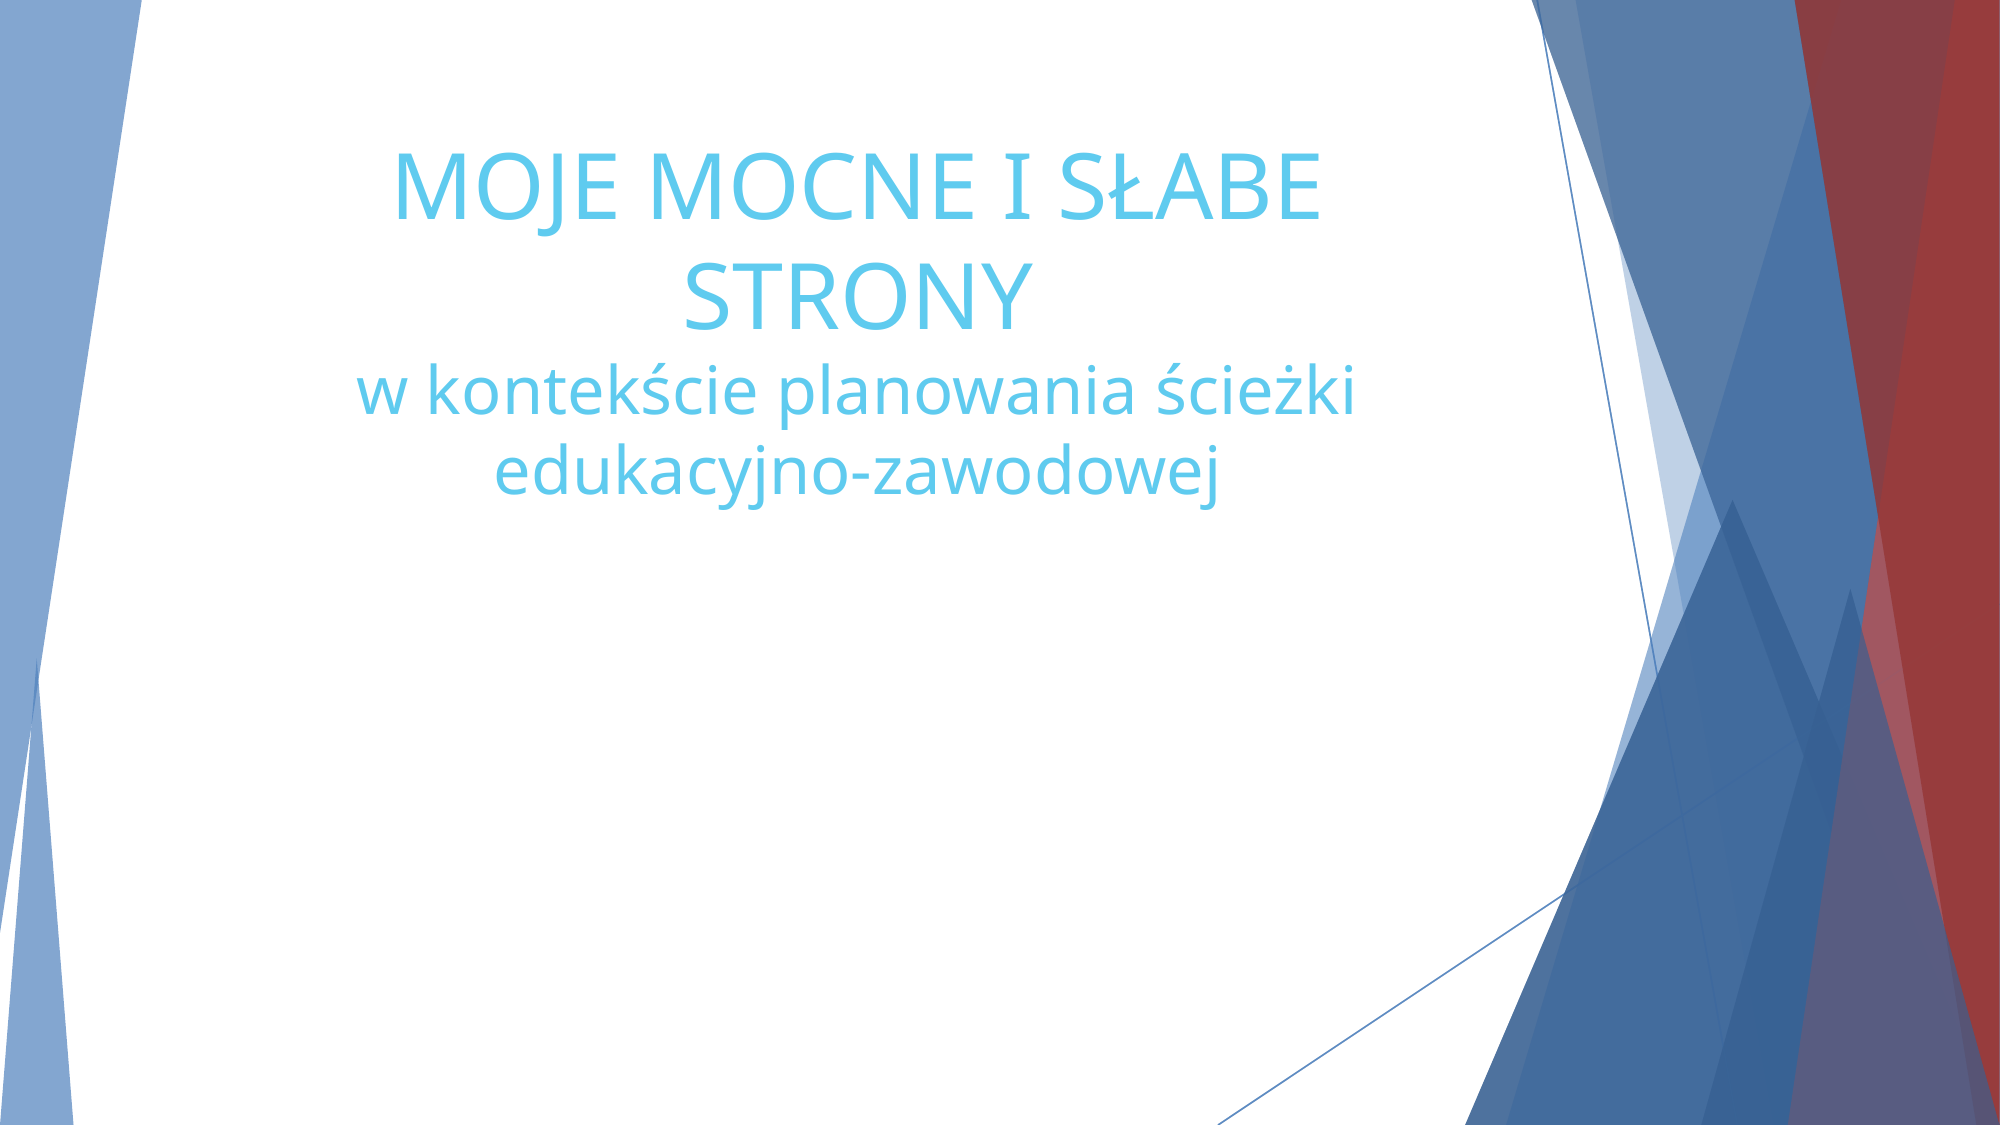

MOJE MOCNE I SŁABE STRONY
w kontekście planowania ścieżki edukacyjno-zawodowej